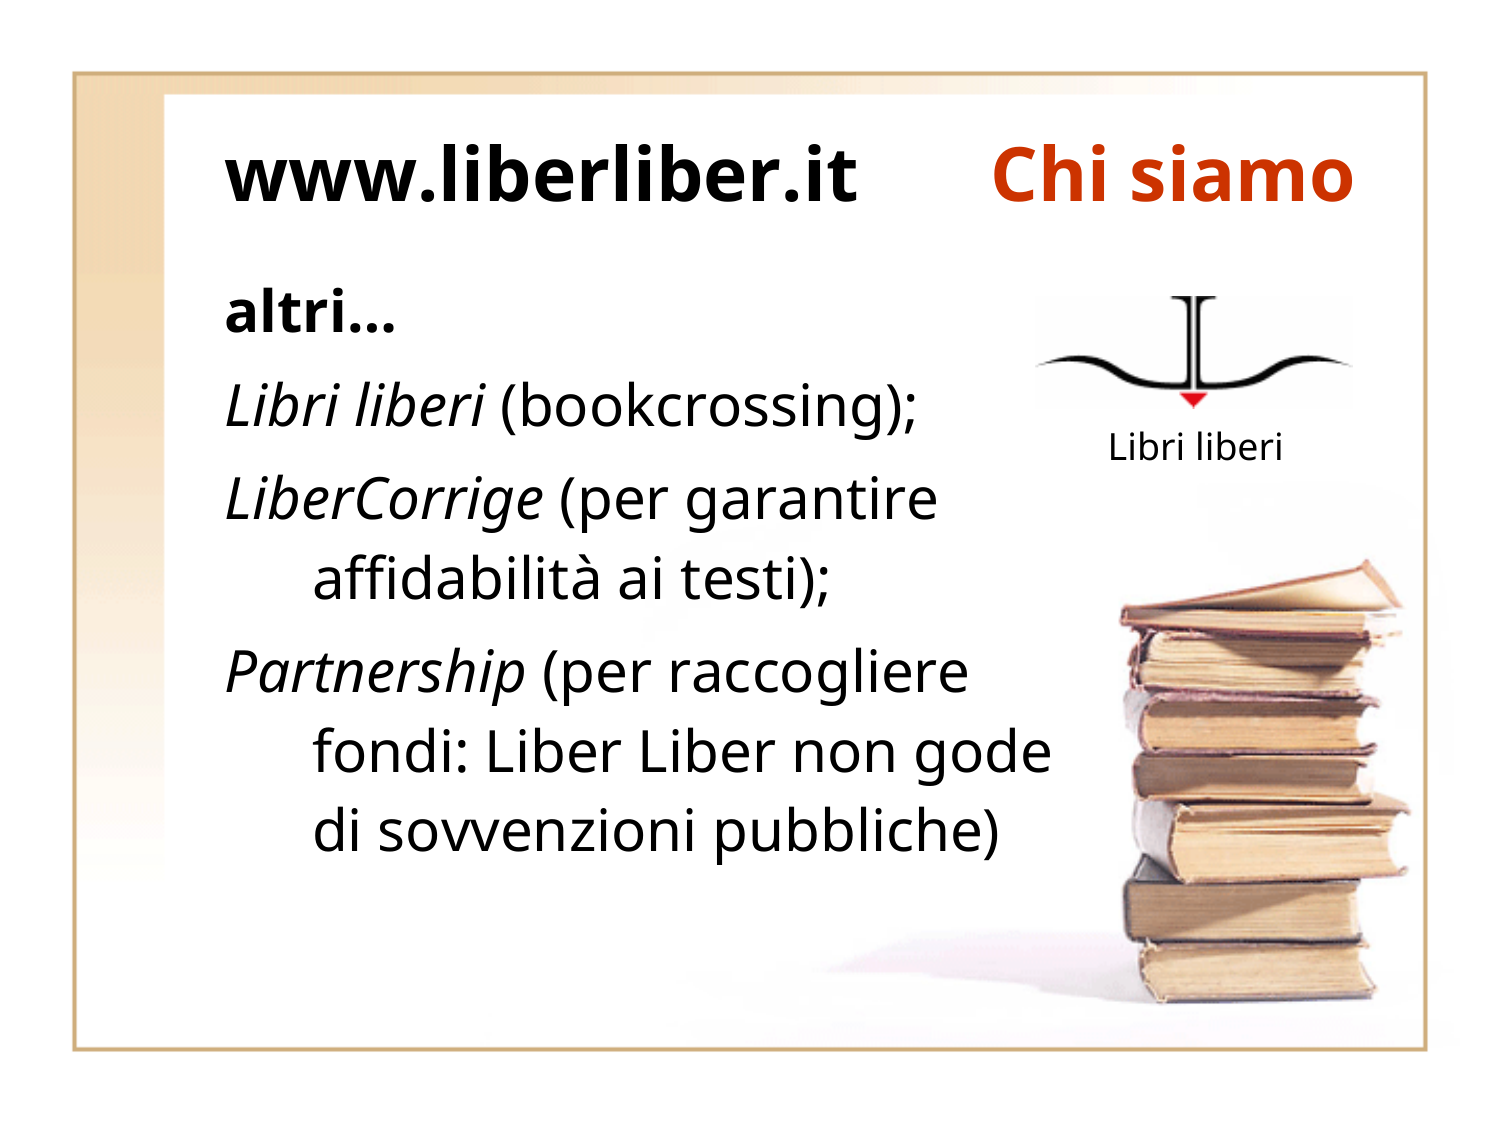

# www.liberliber.it	Chi siamo
altri…
Libri liberi (bookcrossing);
LiberCorrige (per garantire affidabilità ai testi);
Partnership (per raccogliere fondi: Liber Liber non gode di sovvenzioni pubbliche)
Libri liberi